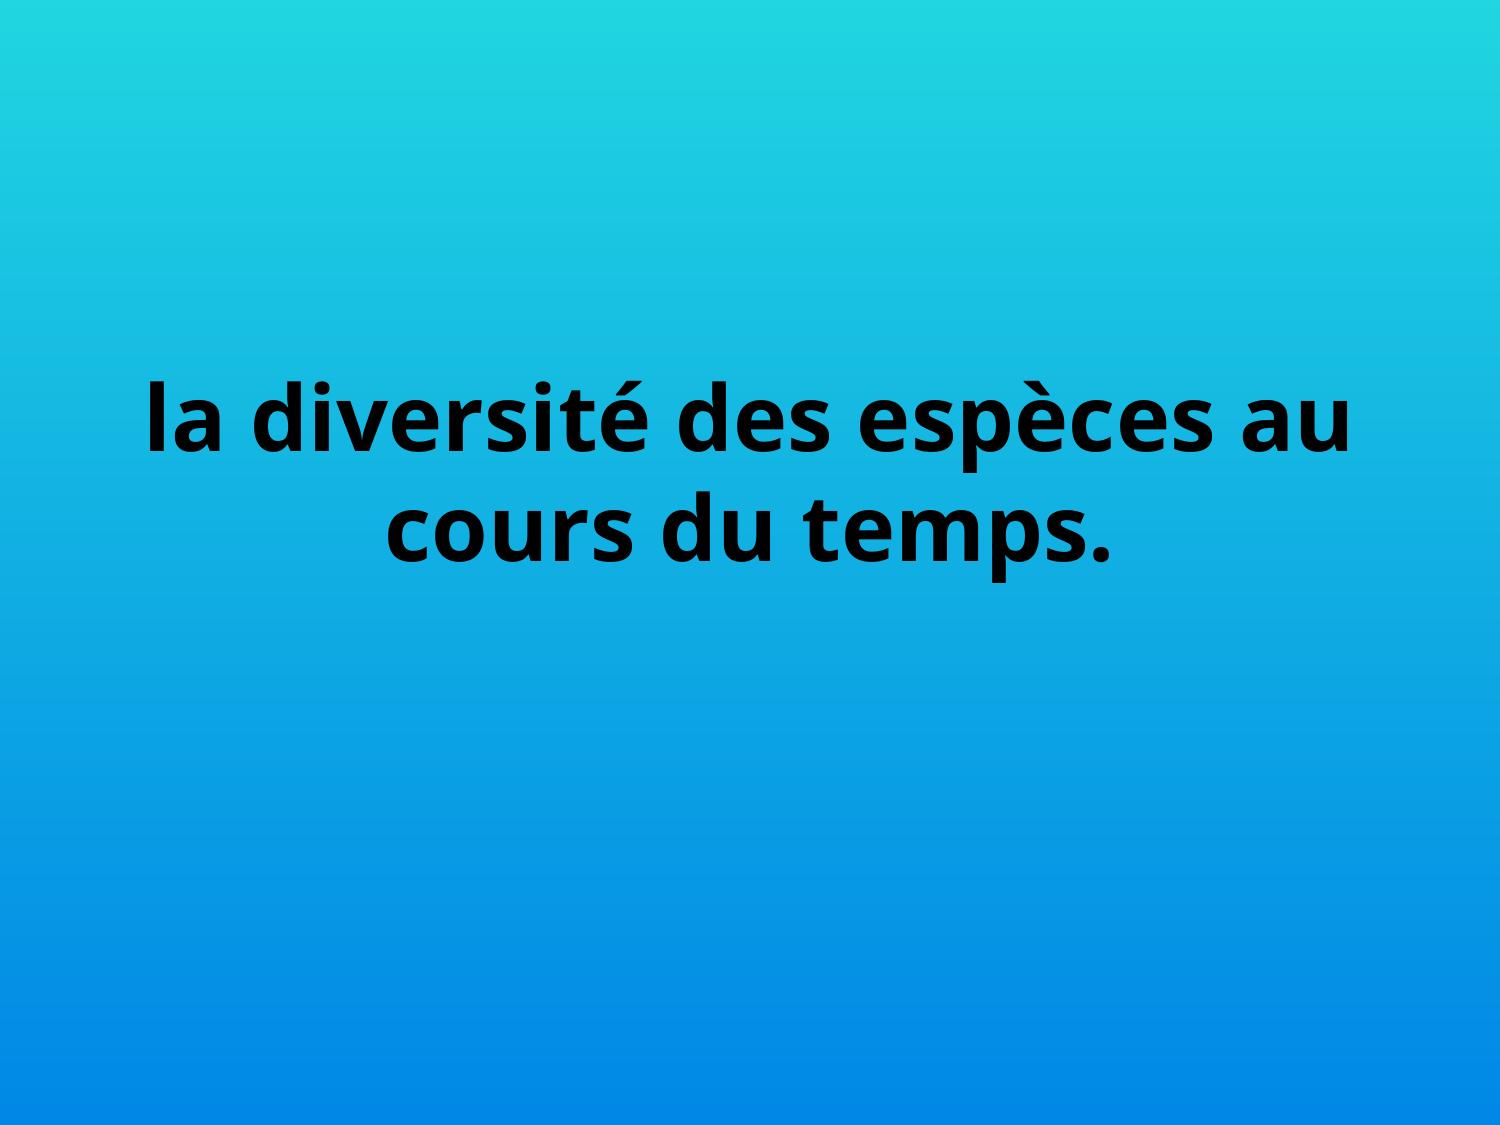

# la diversité des espèces au cours du temps.